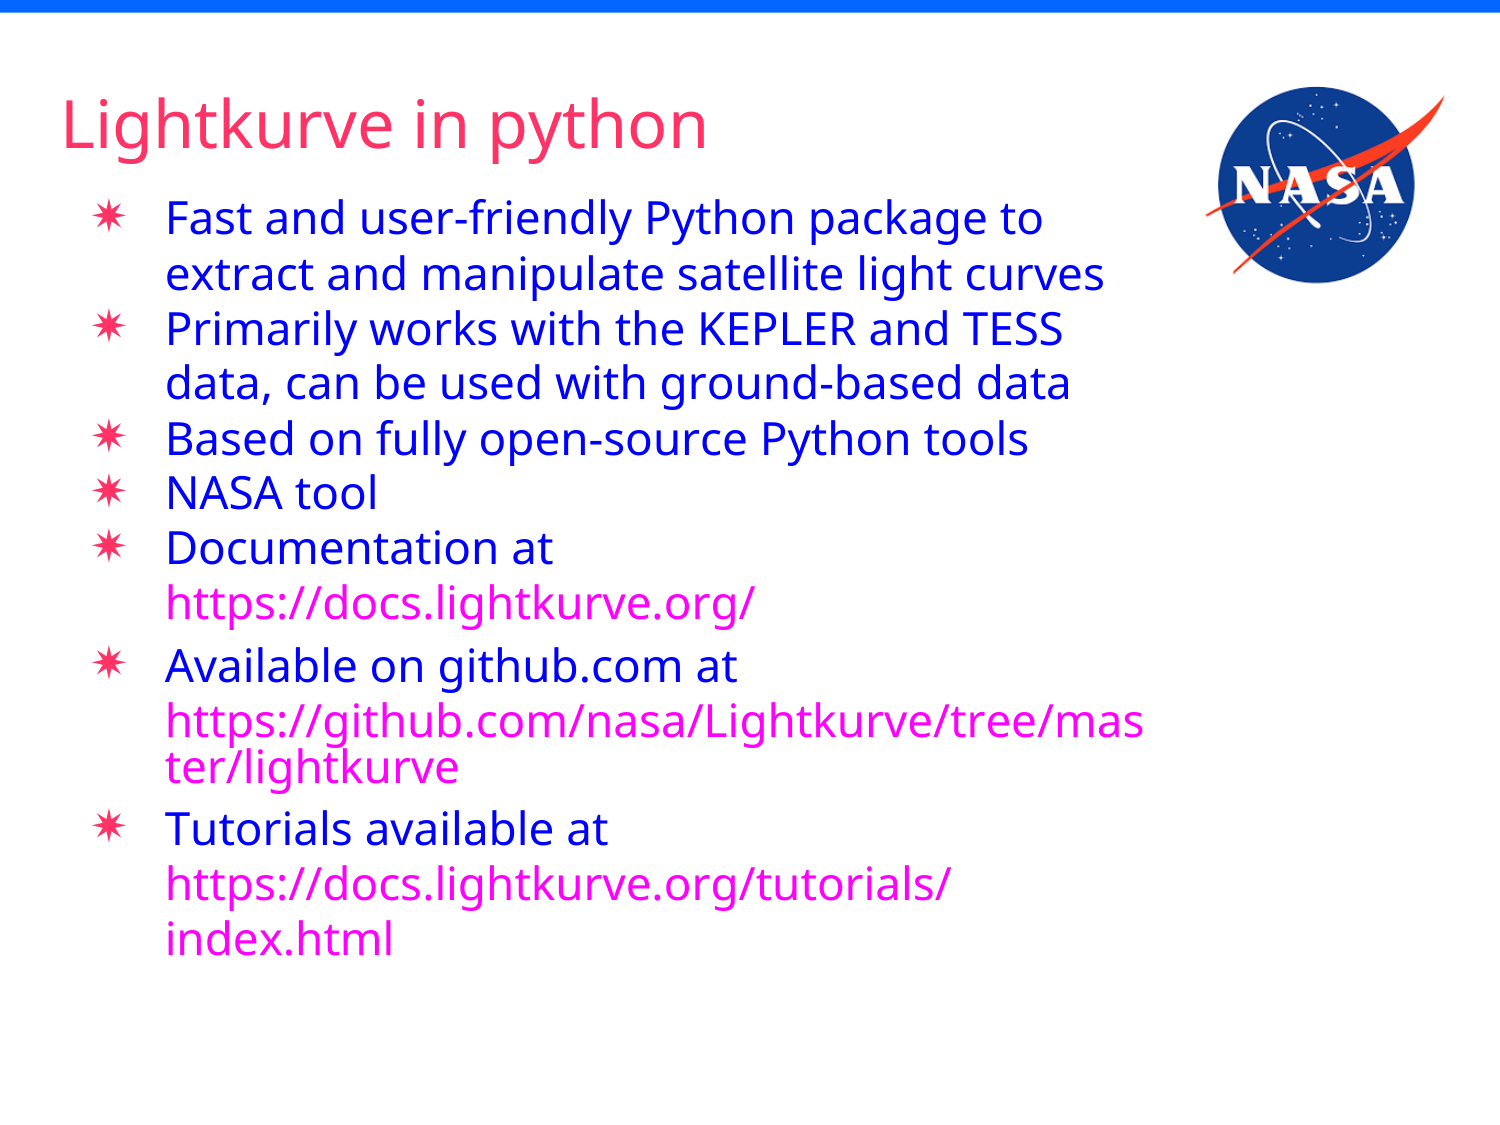

Lightkurve in python
Fast and user-friendly Python package to extract and manipulate satellite light curves
Primarily works with the KEPLER and TESS data, can be used with ground-based data
Based on fully open-source Python tools
NASA tool
Documentation at
https://docs.lightkurve.org/
Available on github.com at
https://github.com/nasa/Lightkurve/tree/master/lightkurve
Tutorials available at
https://docs.lightkurve.org/tutorials/index.html
2